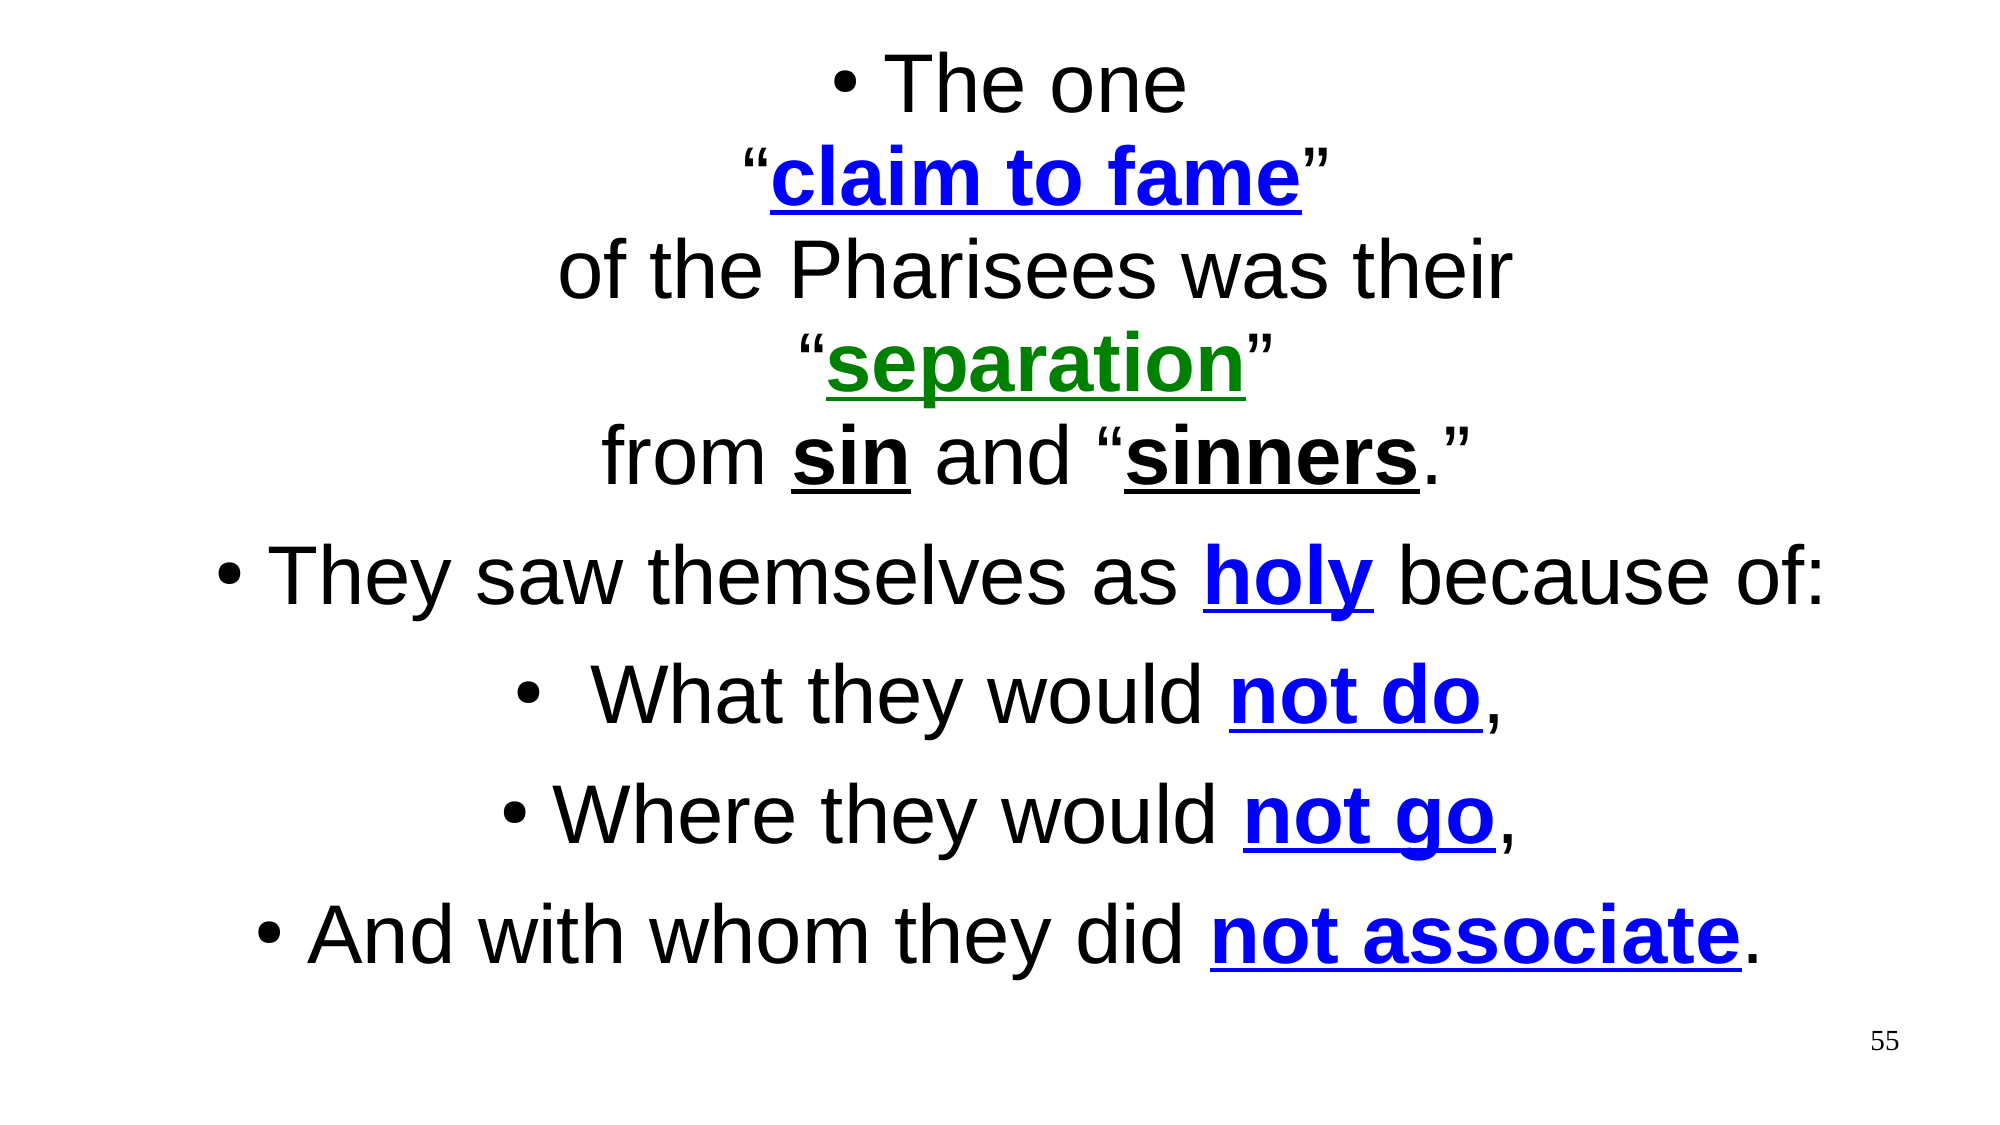

# The one “claim to fame” of the Pharisees was their “separation” from sin and “sinners.”
They saw themselves as holy because of:
 What they would not do,
Where they would not go,
And with whom they did not associate.
55